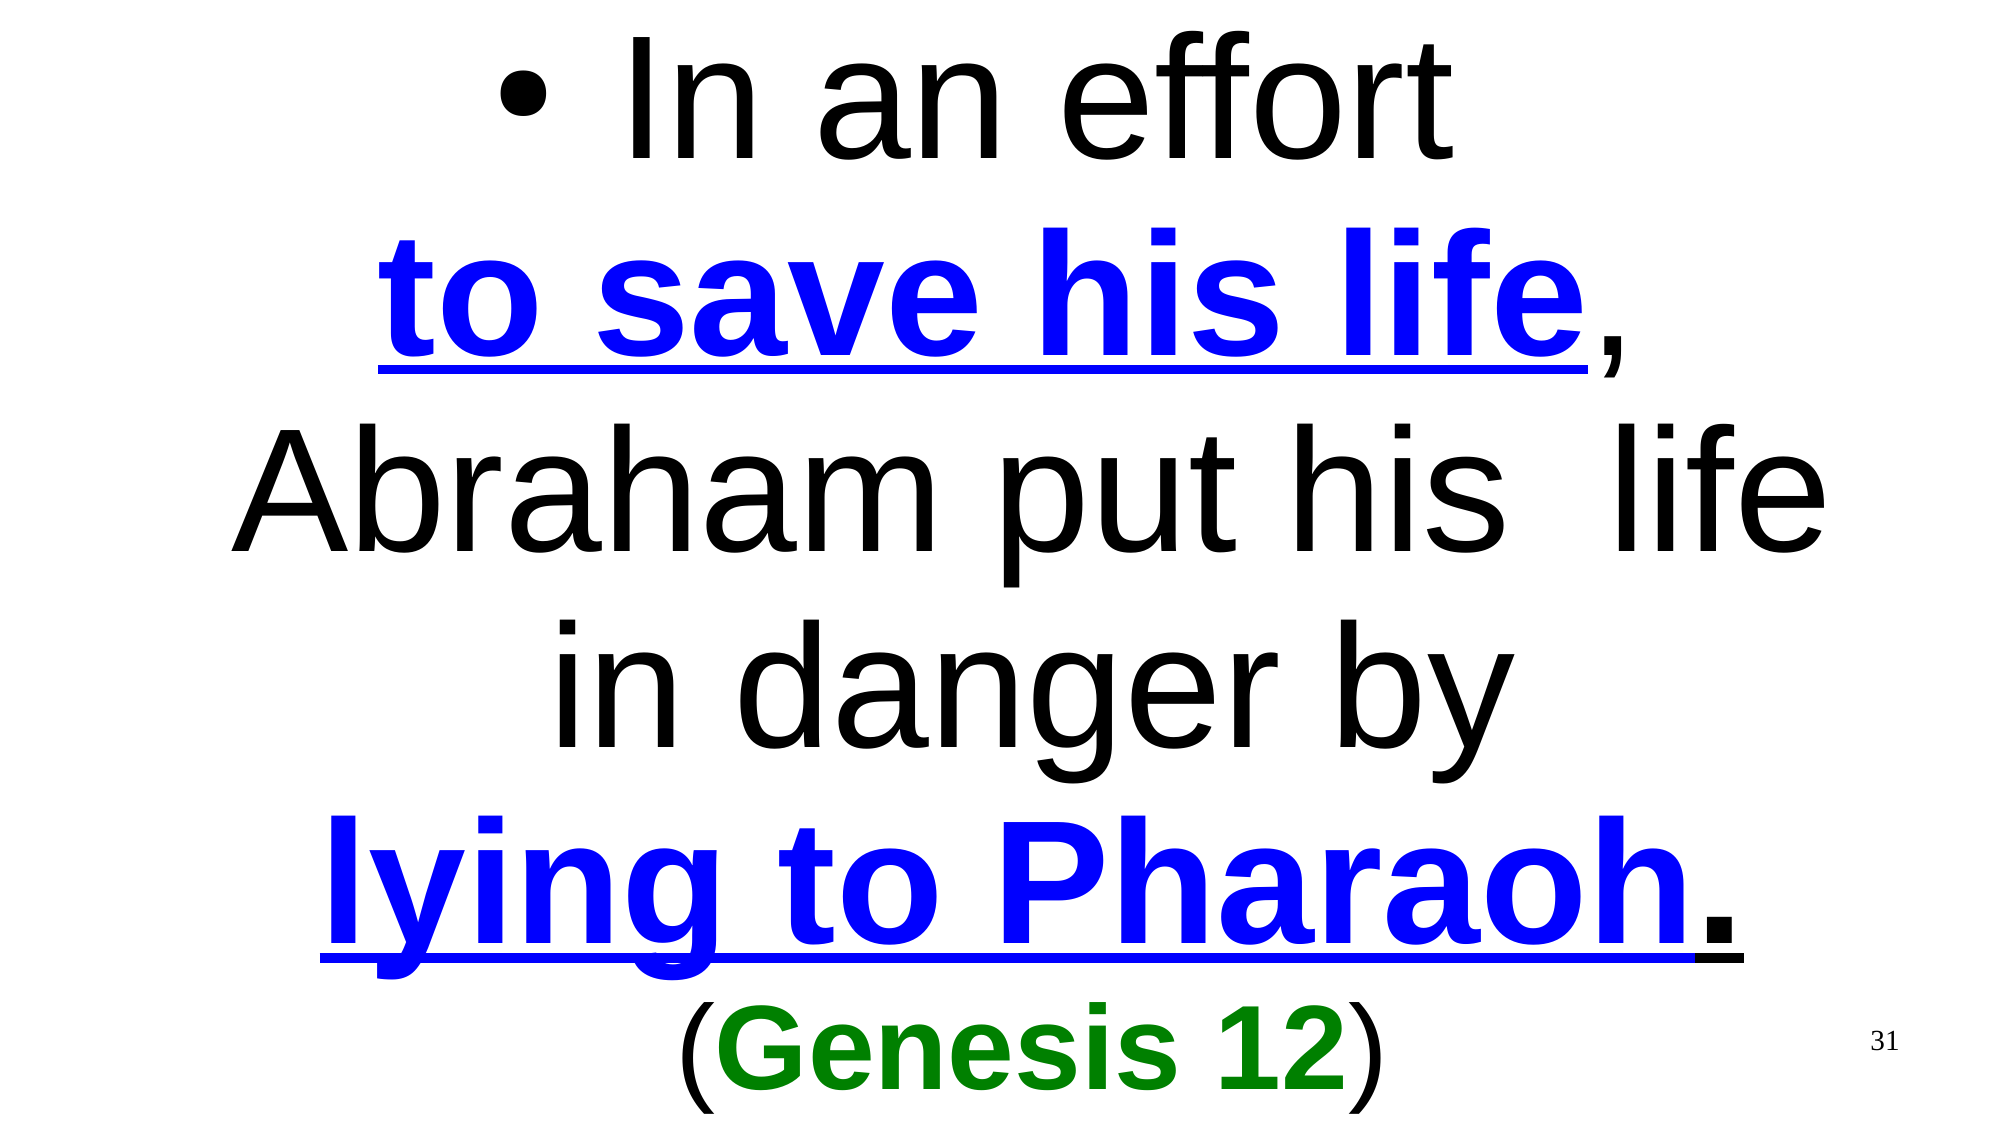

# In an effort to save his life, Abraham put his life in danger by lying to Pharaoh. (Genesis 12)
31